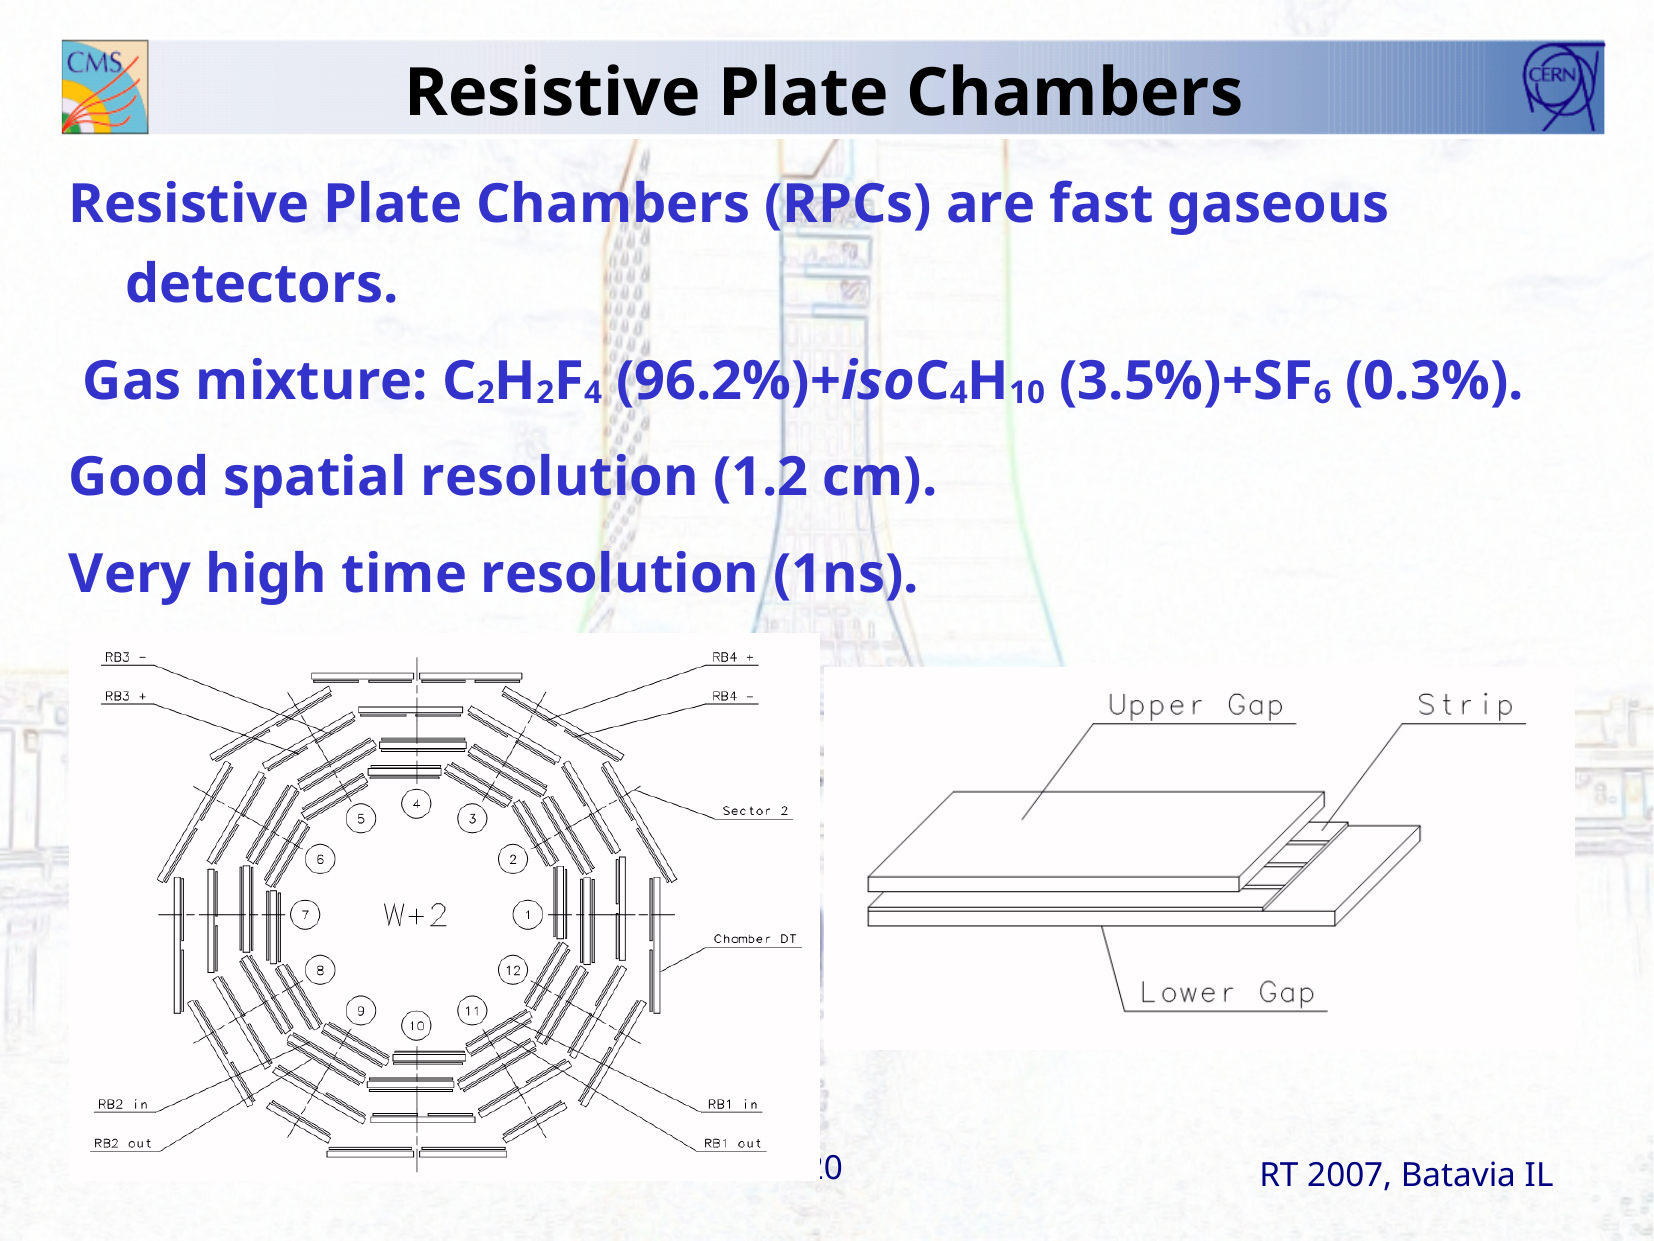

# Resistive Plate Chambers
Resistive Plate Chambers (RPCs) are fast gaseous detectors.
 Gas mixture: C2H2F4 (96.2%)+isoC4H10 (3.5%)+SF6 (0.3%).
Good spatial resolution (1.2 cm).
Very high time resolution (1ns).